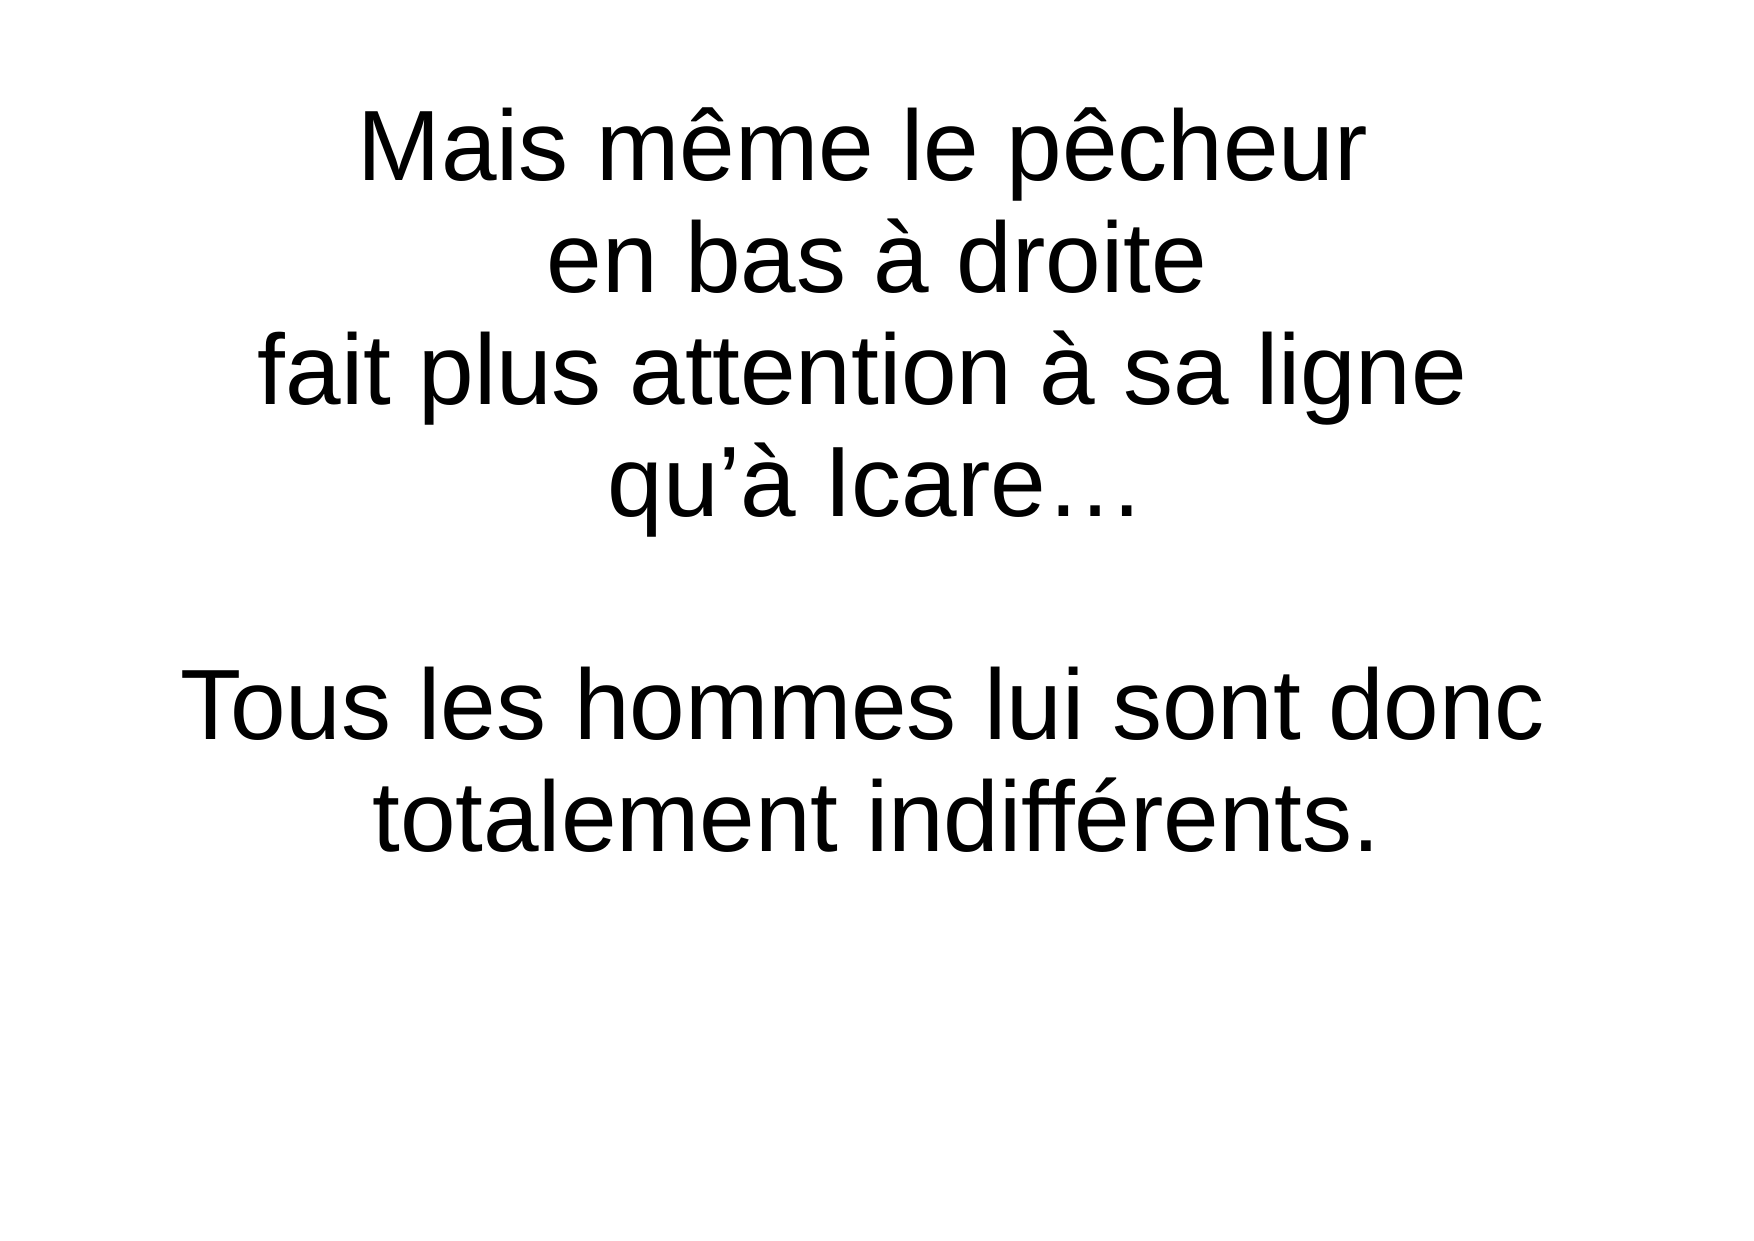

Mais même le pêcheur
en bas à droite
fait plus attention à sa ligne
qu’à Icare…
Tous les hommes lui sont donc
totalement indifférents.